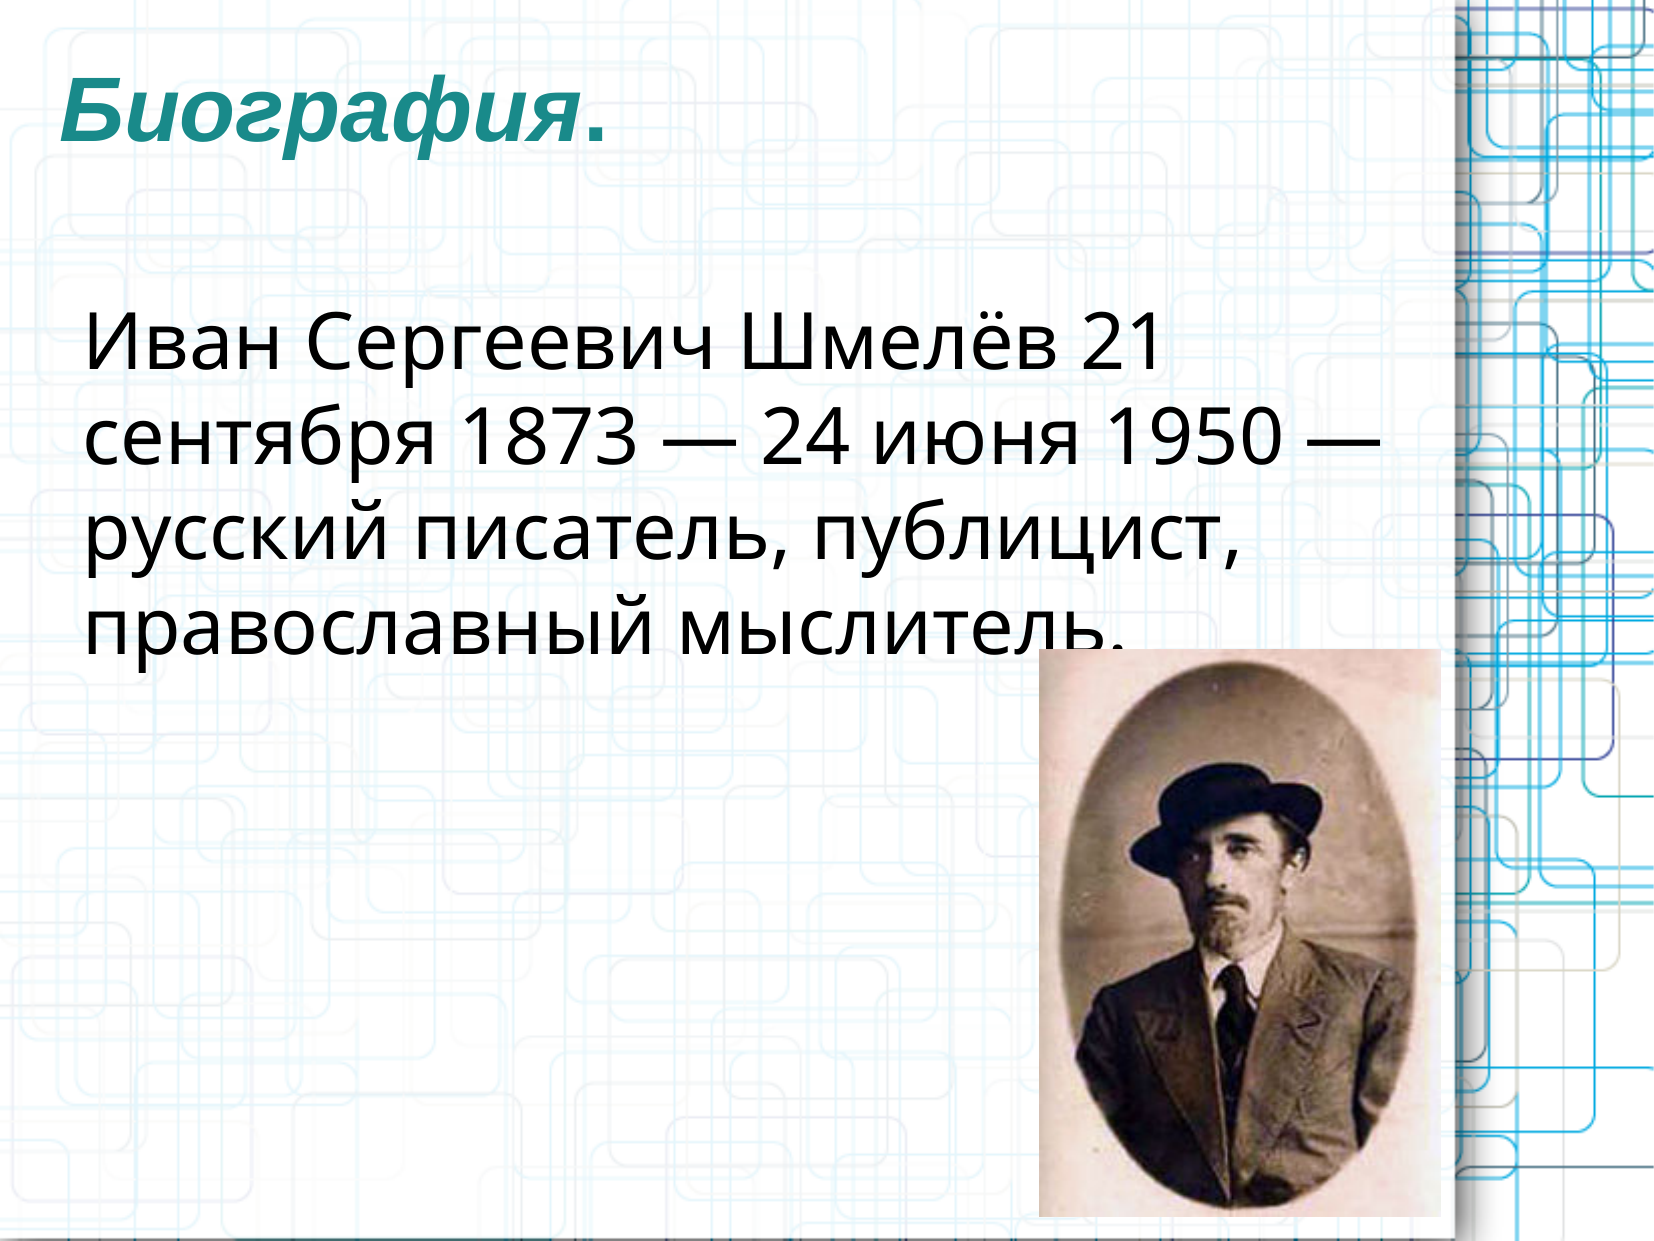

# Биография.
Иван Сергеевич Шмелёв 21 сентября 1873 — 24 июня 1950 —русский писатель, публицист, православный мыслитель.